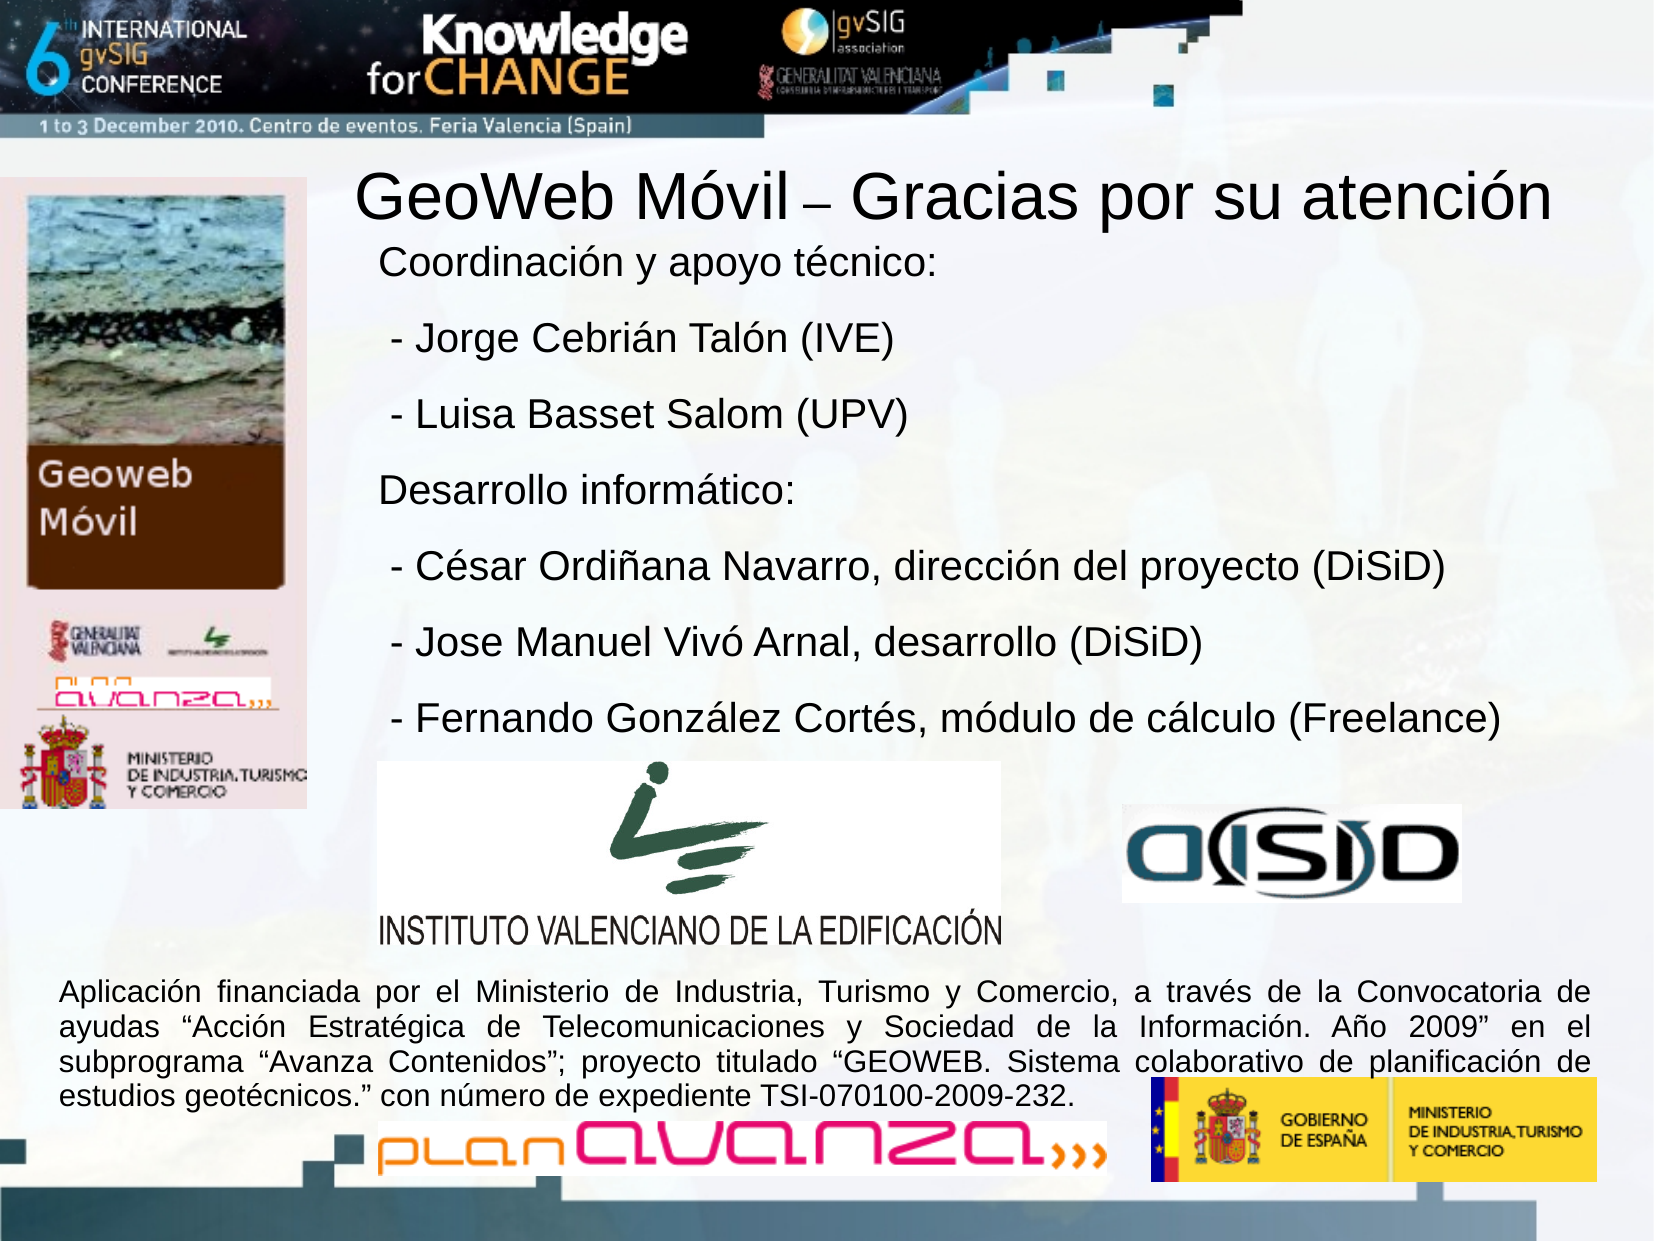

# GeoWeb Móvil – Gracias por su atención
Coordinación y apoyo técnico:
 - Jorge Cebrián Talón (IVE)
 - Luisa Basset Salom (UPV)
Desarrollo informático:
 - César Ordiñana Navarro, dirección del proyecto (DiSiD)
 - Jose Manuel Vivó Arnal, desarrollo (DiSiD)
 - Fernando González Cortés, módulo de cálculo (Freelance)
Aplicación financiada por el Ministerio de Industria, Turismo y Comercio, a través de la Convocatoria de ayudas “Acción Estratégica de Telecomunicaciones y Sociedad de la Información. Año 2009” en el subprograma “Avanza Contenidos”; proyecto titulado “GEOWEB. Sistema colaborativo de planificación de estudios geotécnicos.” con número de expediente TSI-070100-2009-232.